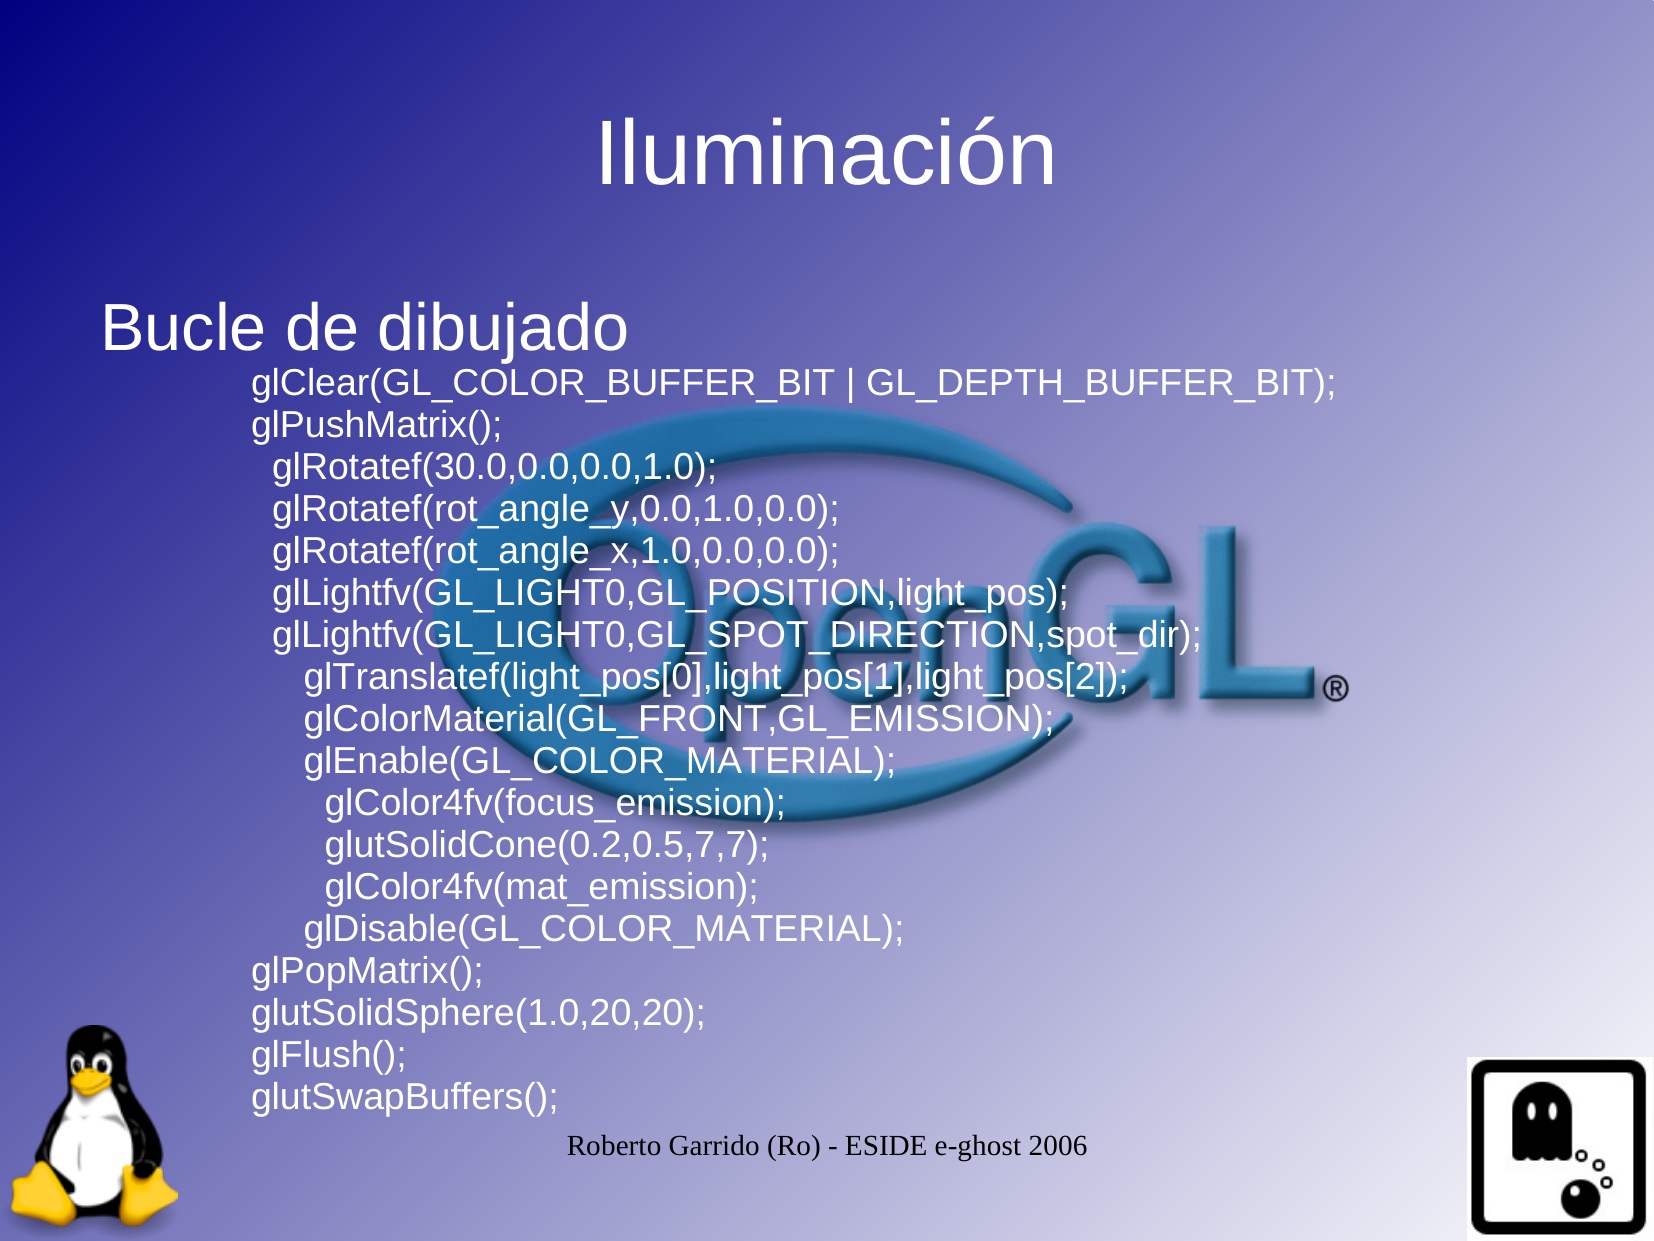

# Iluminación
Bucle de dibujado
glClear(GL_COLOR_BUFFER_BIT | GL_DEPTH_BUFFER_BIT);
glPushMatrix();
 glRotatef(30.0,0.0,0.0,1.0);
 glRotatef(rot_angle_y,0.0,1.0,0.0);
 glRotatef(rot_angle_x,1.0,0.0,0.0);
 glLightfv(GL_LIGHT0,GL_POSITION,light_pos);
 glLightfv(GL_LIGHT0,GL_SPOT_DIRECTION,spot_dir);
 glTranslatef(light_pos[0],light_pos[1],light_pos[2]);
 glColorMaterial(GL_FRONT,GL_EMISSION);
 glEnable(GL_COLOR_MATERIAL);
 glColor4fv(focus_emission);
 glutSolidCone(0.2,0.5,7,7);
 glColor4fv(mat_emission);
 glDisable(GL_COLOR_MATERIAL);
glPopMatrix();
glutSolidSphere(1.0,20,20);
glFlush();
glutSwapBuffers();
Roberto Garrido (Ro) - ESIDE e-ghost 2006